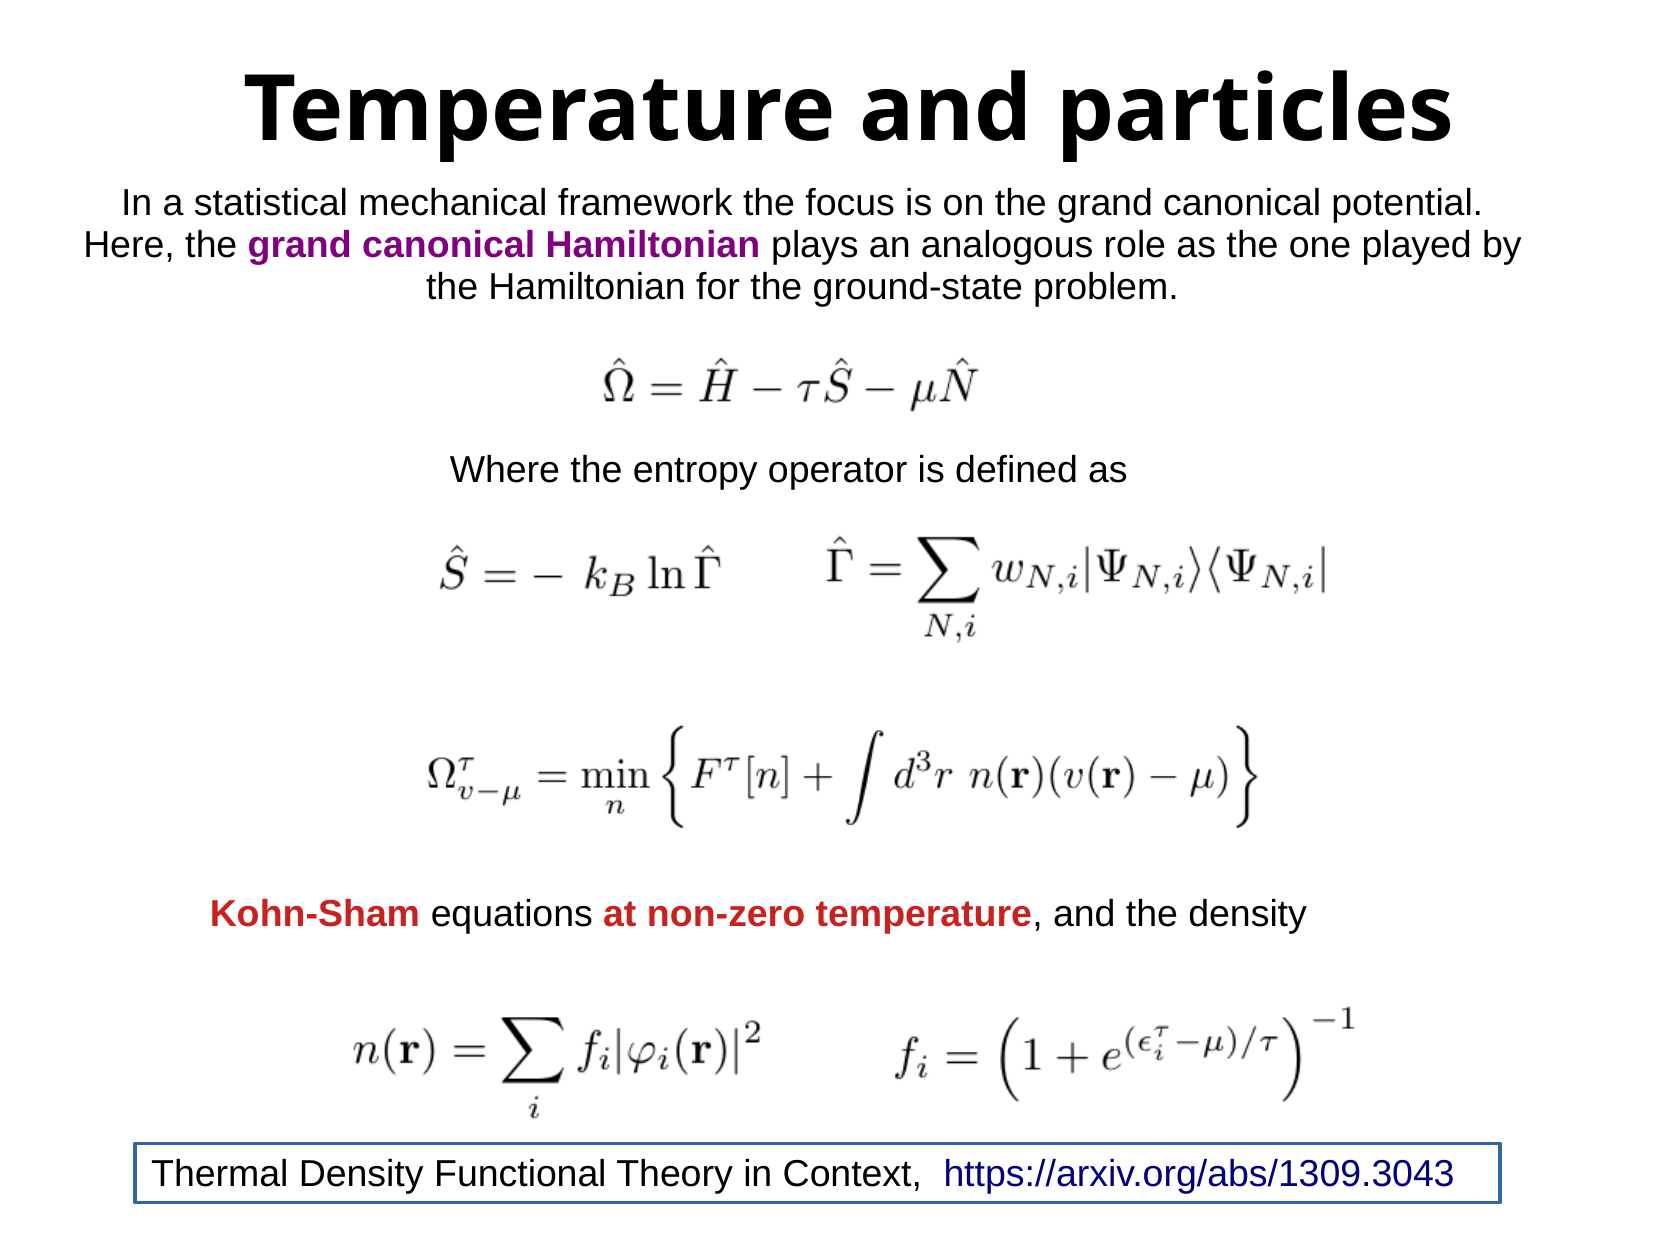

# Temperature and particles
In a statistical mechanical framework the focus is on the grand canonical potential. Here, the grand canonical Hamiltonian plays an analogous role as the one played by the Hamiltonian for the ground-state problem.
Where the entropy operator is defined as
Kohn-Sham equations at non-zero temperature, and the density
Thermal Density Functional Theory in Context, https://arxiv.org/abs/1309.3043